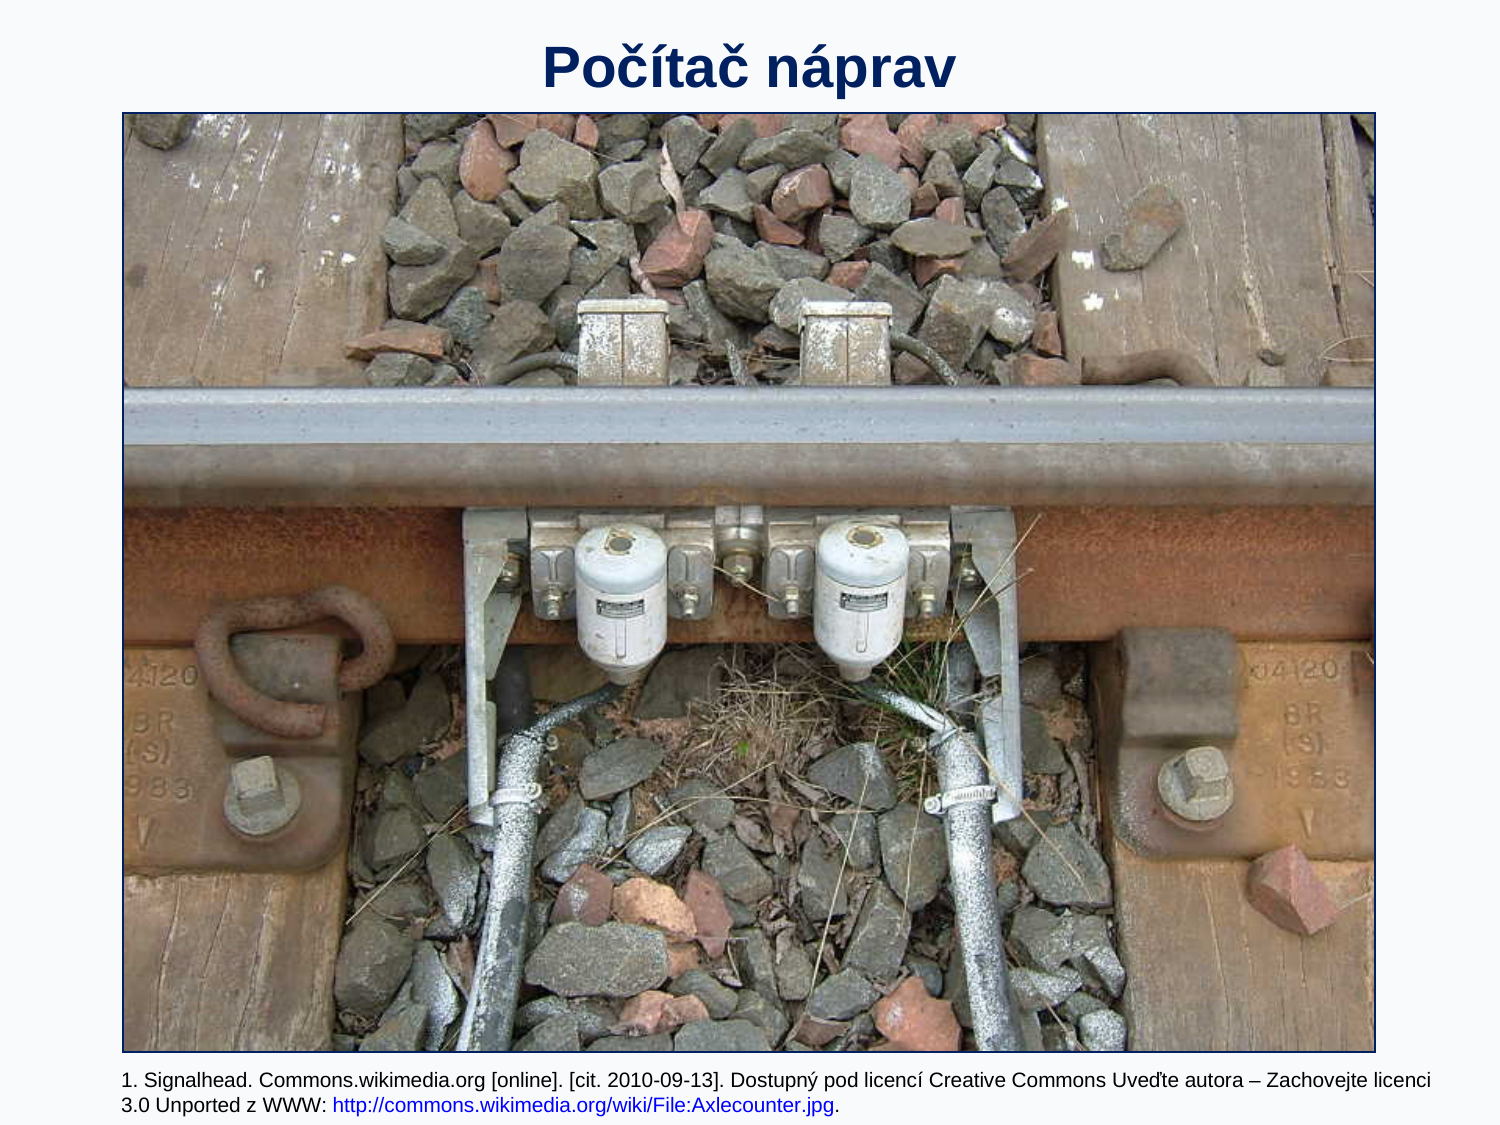

# Počítač náprav
1. Signalhead. Commons.wikimedia.org [online]. [cit. 2010-09-13]. Dostupný pod licencí Creative Commons Uveďte autora – Zachovejte licenci 3.0 Unported z WWW: http://commons.wikimedia.org/wiki/File:Axlecounter.jpg.